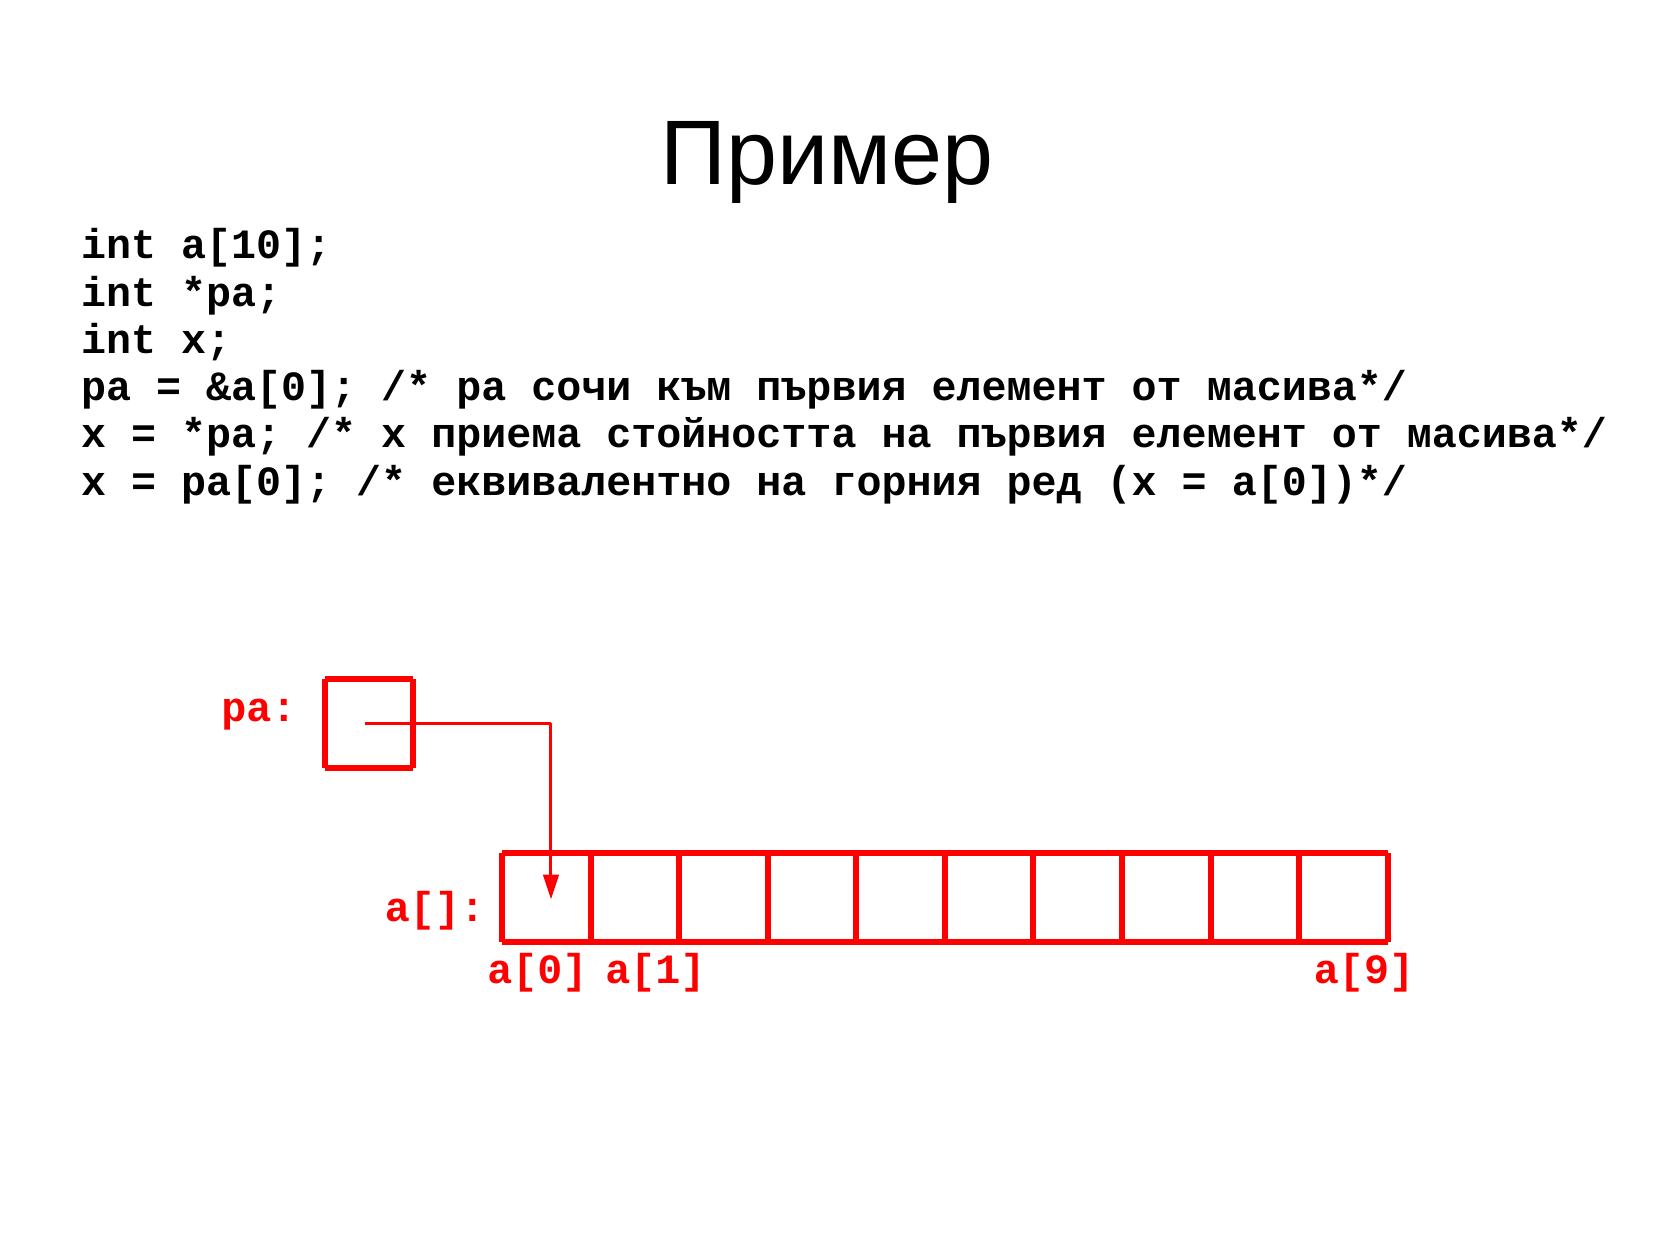

# Пример
int a[10];
int *pa;
int x;
pa = &a[0]; /* pa сочи към първия елемент от масива*/
x = *pa; /* x приема стойността на първия елемент от масива*/
x = pa[0]; /* еквивалентно на горния ред (x = a[0])*/
pa:
a[]:
a[0]
a[1]
a[9]